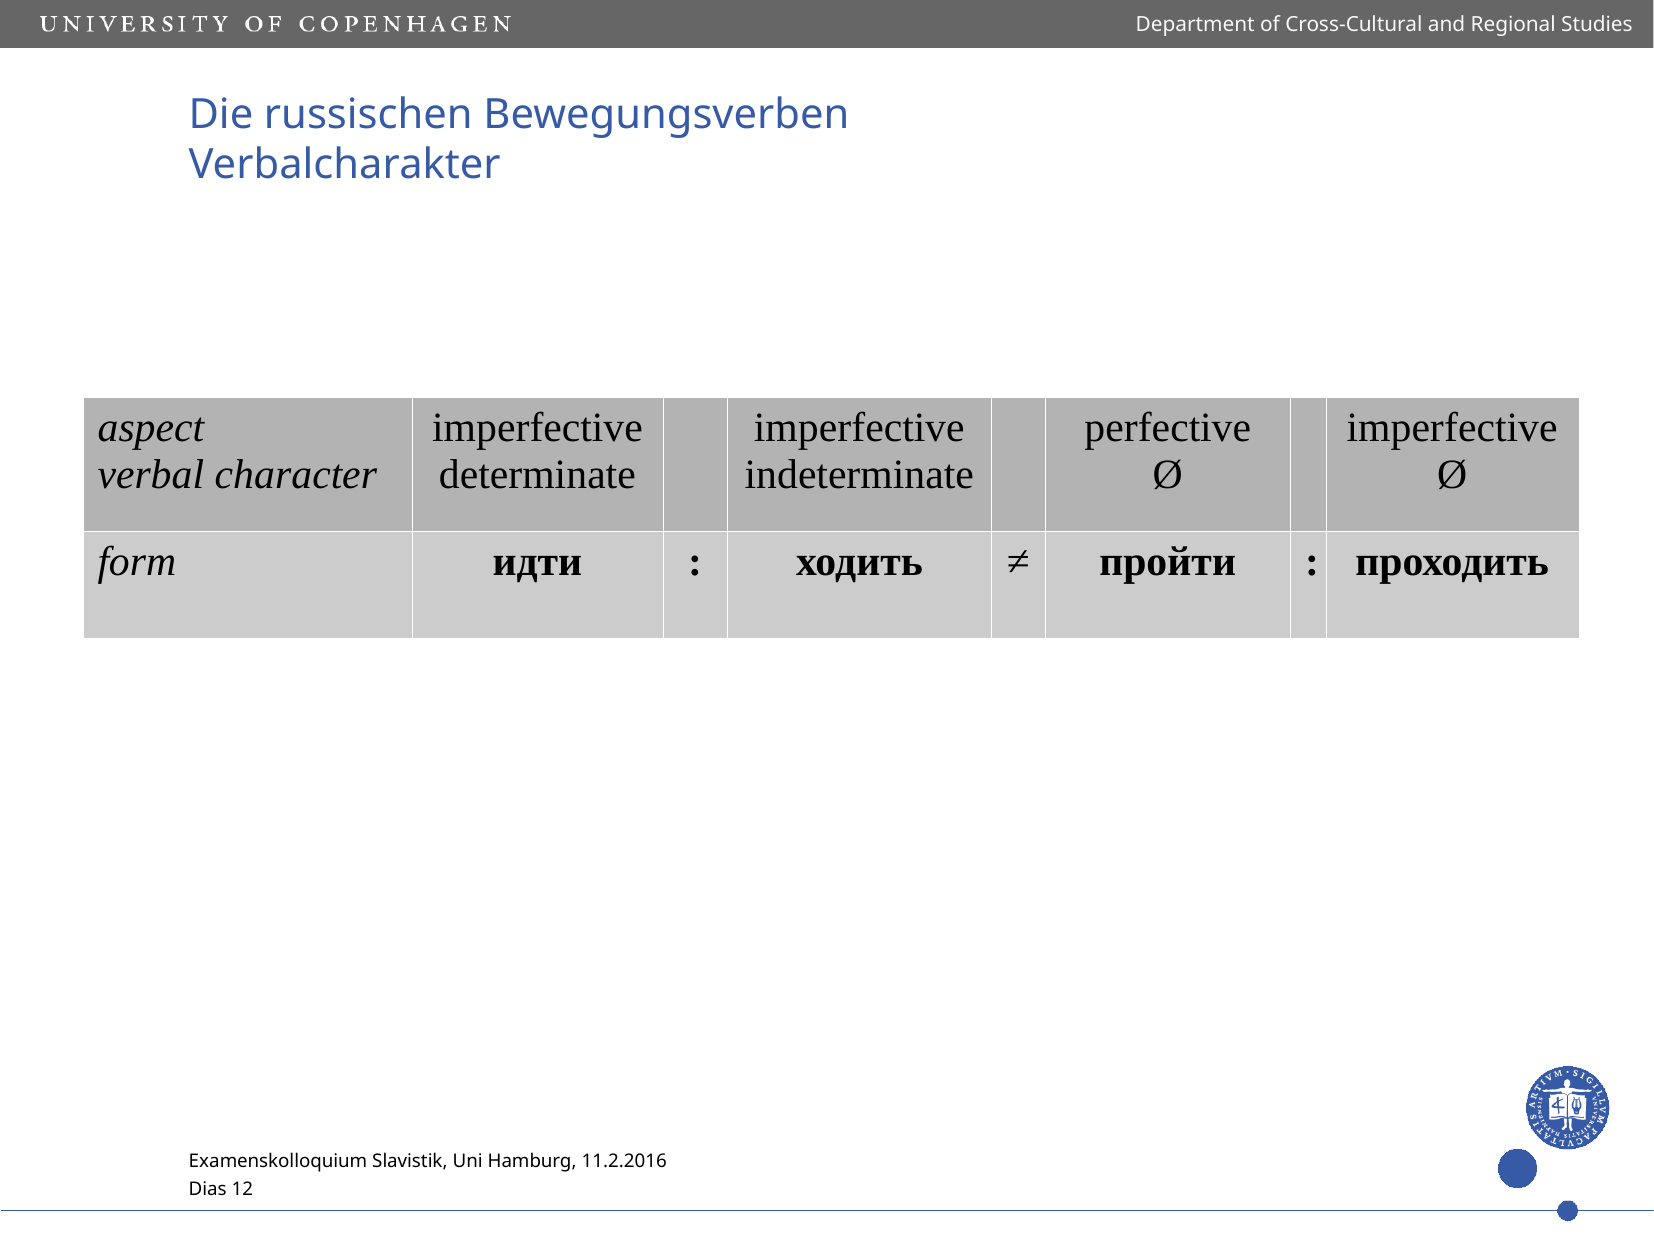

Department of Cross-Cultural and Regional Studies
# Die russischen Bewegungsverben Verbalcharakter
| aspect verbal character | imperfective determinate | | imperfective indeterminate | | perfective Ø | | imperfective Ø |
| --- | --- | --- | --- | --- | --- | --- | --- |
| form | идти | : | ходить | ≠ | пройти | : | проходить |
Examenskolloquium Slavistik, Uni Hamburg, 11.2.2016
Dias